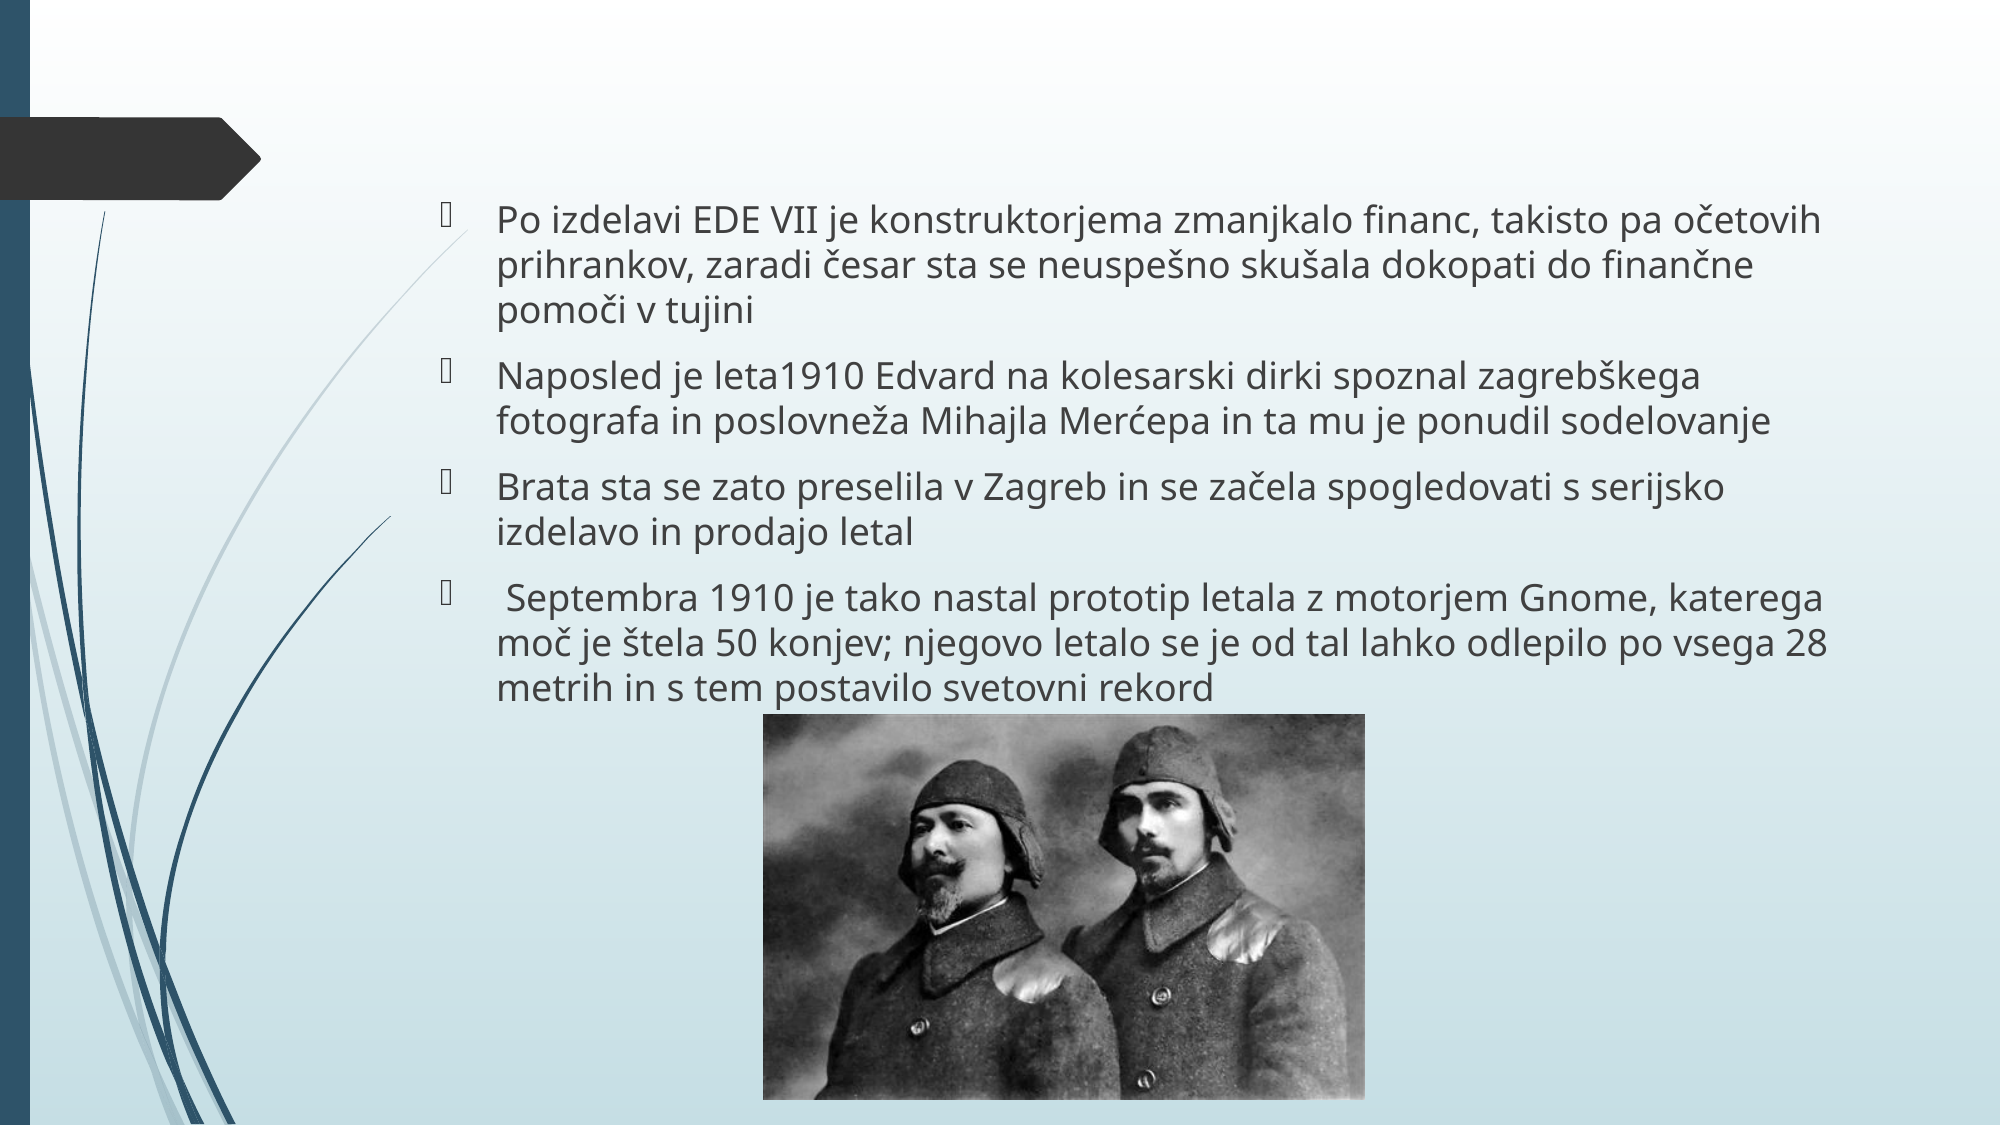

#
Po izdelavi EDE VII je konstruktorjema zmanjkalo financ, takisto pa očetovih prihrankov, zaradi česar sta se neuspešno skušala dokopati do finančne pomoči v tujini
Naposled je leta1910 Edvard na kolesarski dirki spoznal zagrebškega fotografa in poslovneža Mihajla Merćepa in ta mu je ponudil sodelovanje
Brata sta se zato preselila v Zagreb in se začela spogledovati s serijsko izdelavo in prodajo letal
 Septembra 1910 je tako nastal prototip letala z motorjem Gnome, katerega moč je štela 50 konjev; njegovo letalo se je od tal lahko odlepilo po vsega 28 metrih in s tem postavilo svetovni rekord